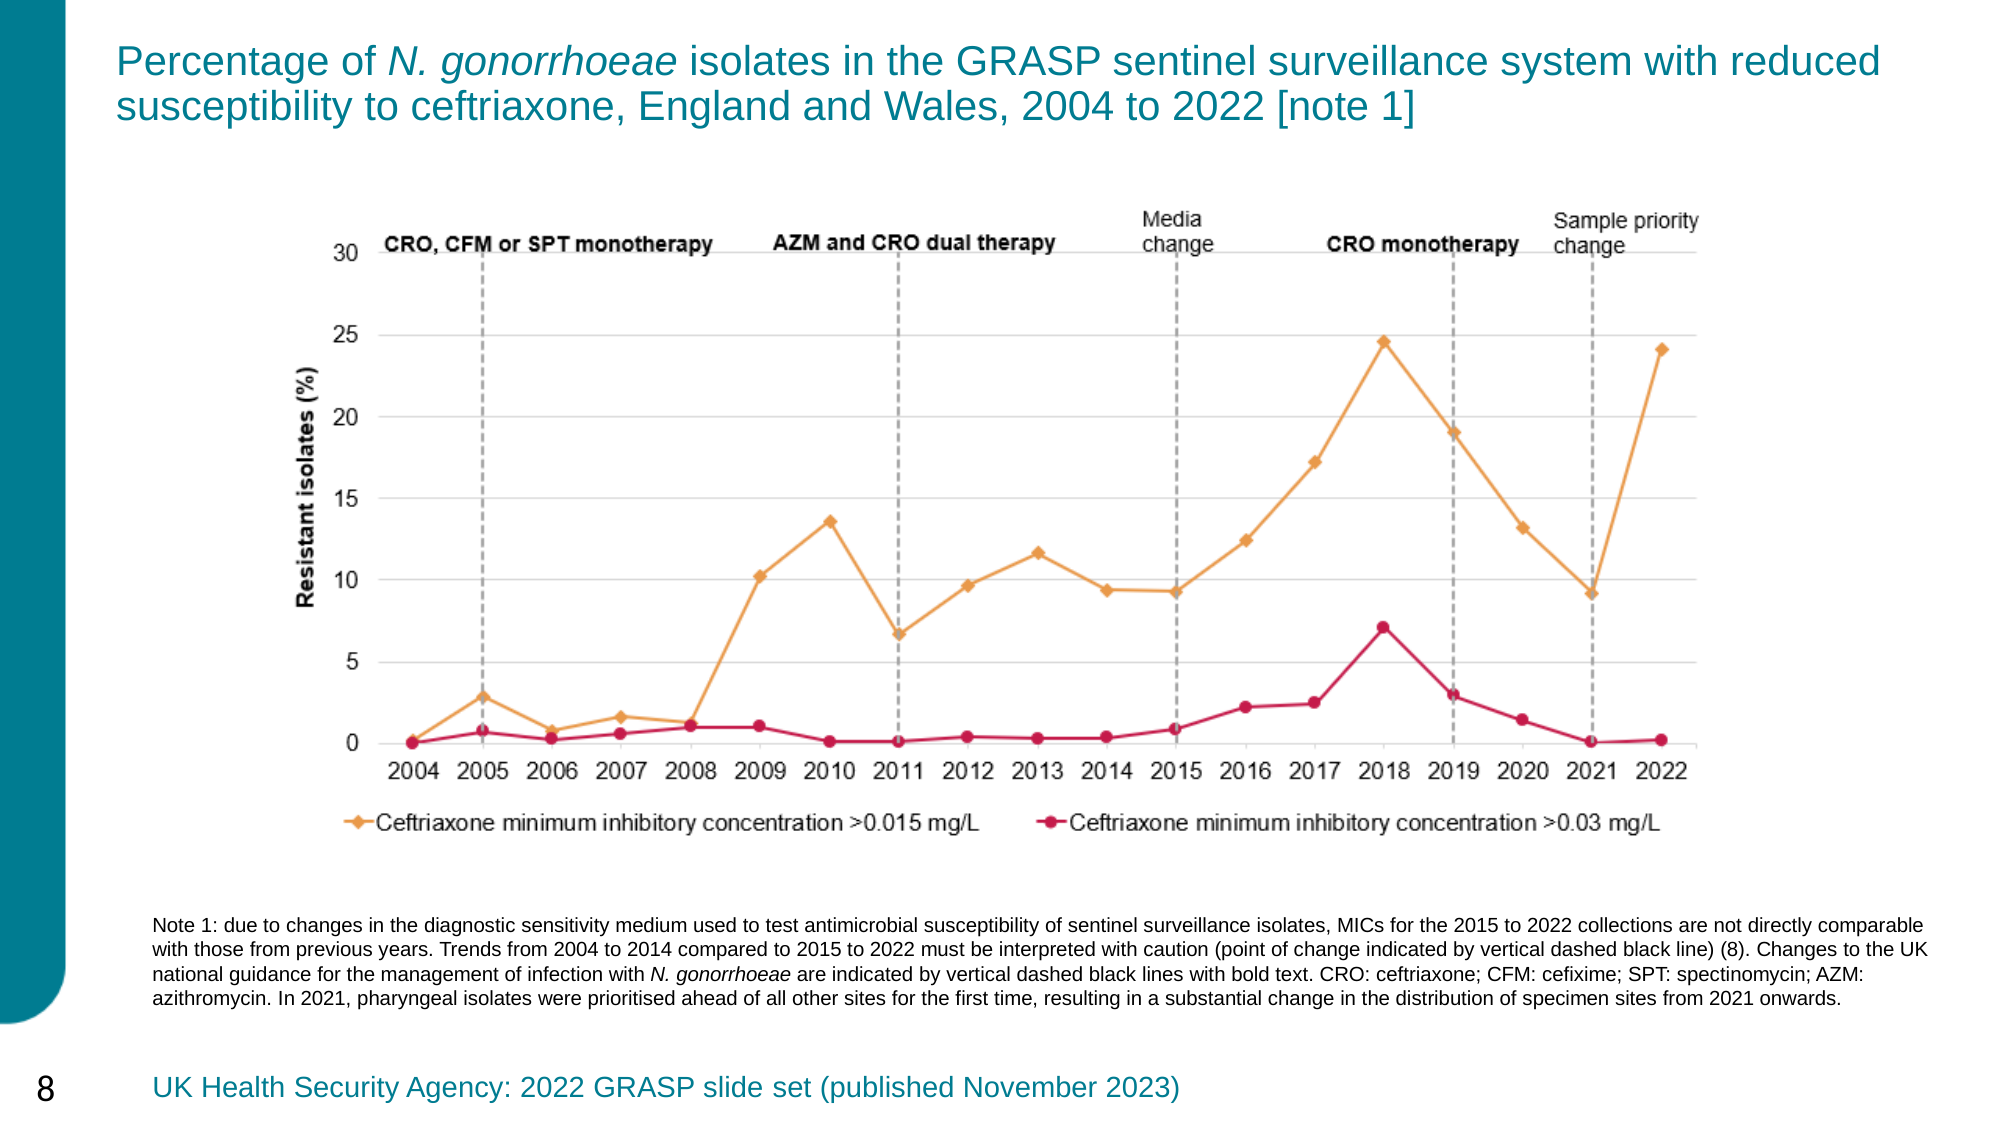

# Percentage of N. gonorrhoeae isolates in the GRASP sentinel surveillance system with reduced susceptibility to ceftriaxone, England and Wales, 2004 to 2022 [note 1]
Note 1: due to changes in the diagnostic sensitivity medium used to test antimicrobial susceptibility of sentinel surveillance isolates, MICs for the 2015 to 2022 collections are not directly comparable with those from previous years. Trends from 2004 to 2014 compared to 2015 to 2022 must be interpreted with caution (point of change indicated by vertical dashed black line) (8). Changes to the UK national guidance for the management of infection with N. gonorrhoeae are indicated by vertical dashed black lines with bold text. CRO: ceftriaxone; CFM: cefixime; SPT: spectinomycin; AZM: azithromycin. In 2021, pharyngeal isolates were prioritised ahead of all other sites for the first time, resulting in a substantial change in the distribution of specimen sites from 2021 onwards.
8
UK Health Security Agency: 2022 GRASP slide set (published November 2023)